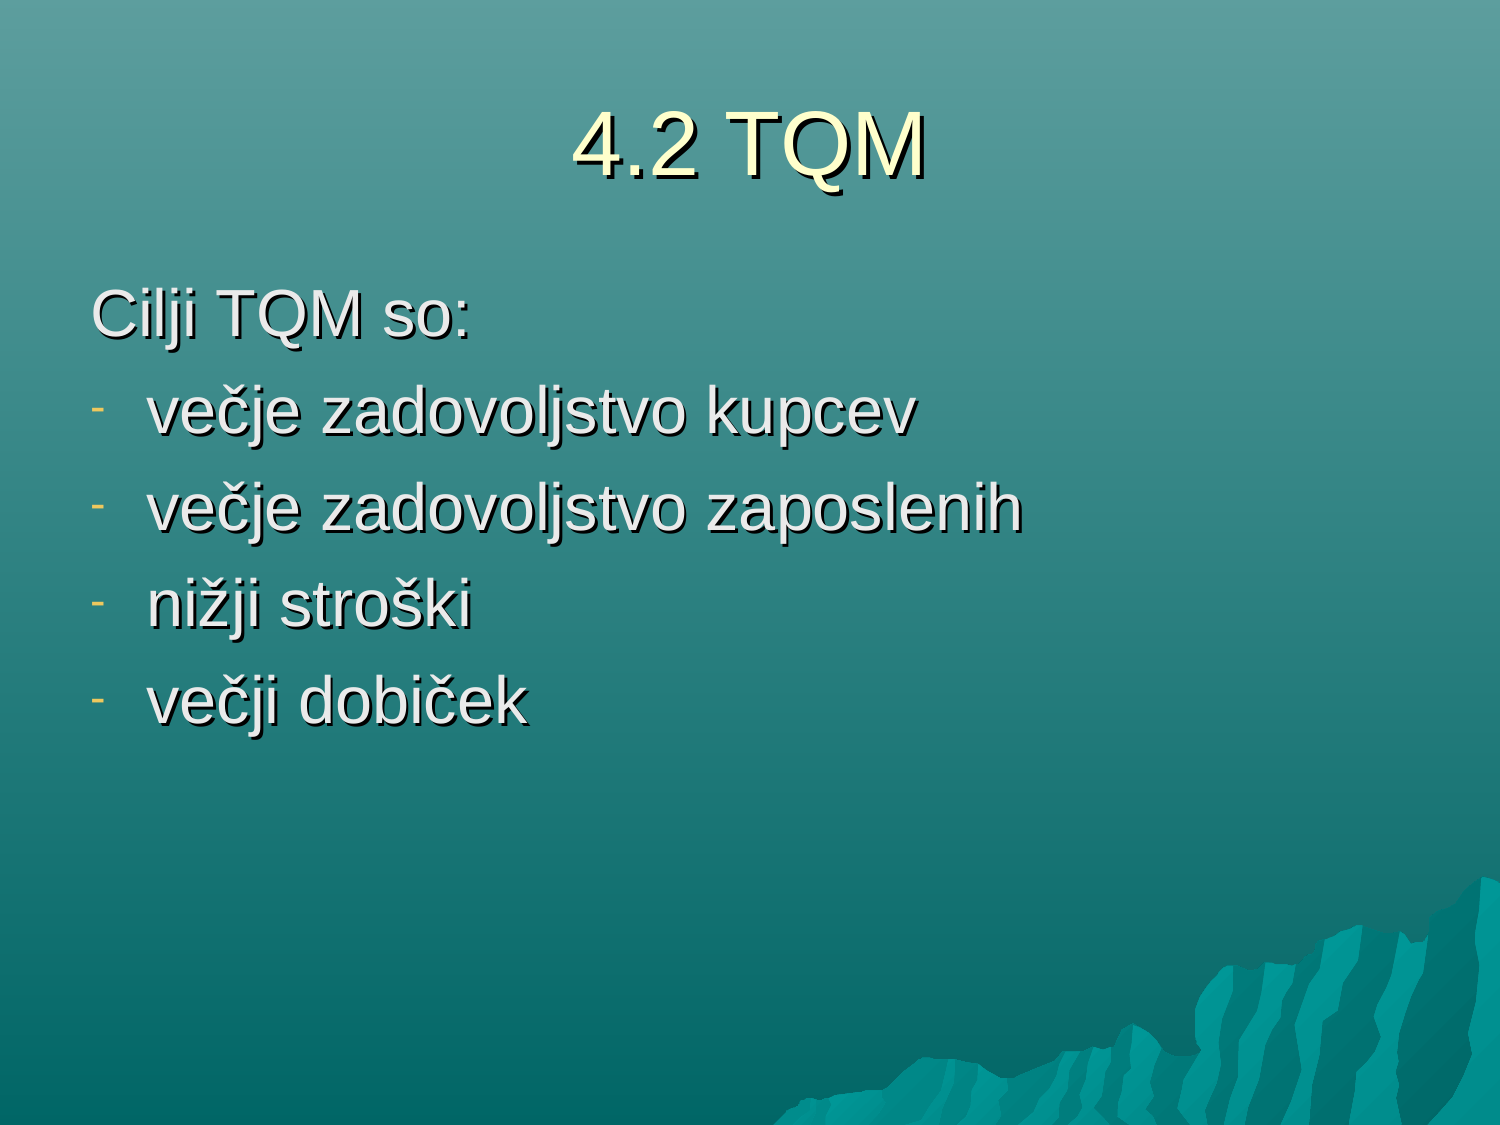

# 4.2 TQM
Cilji TQM so:
večje zadovoljstvo kupcev
večje zadovoljstvo zaposlenih
nižji stroški
večji dobiček